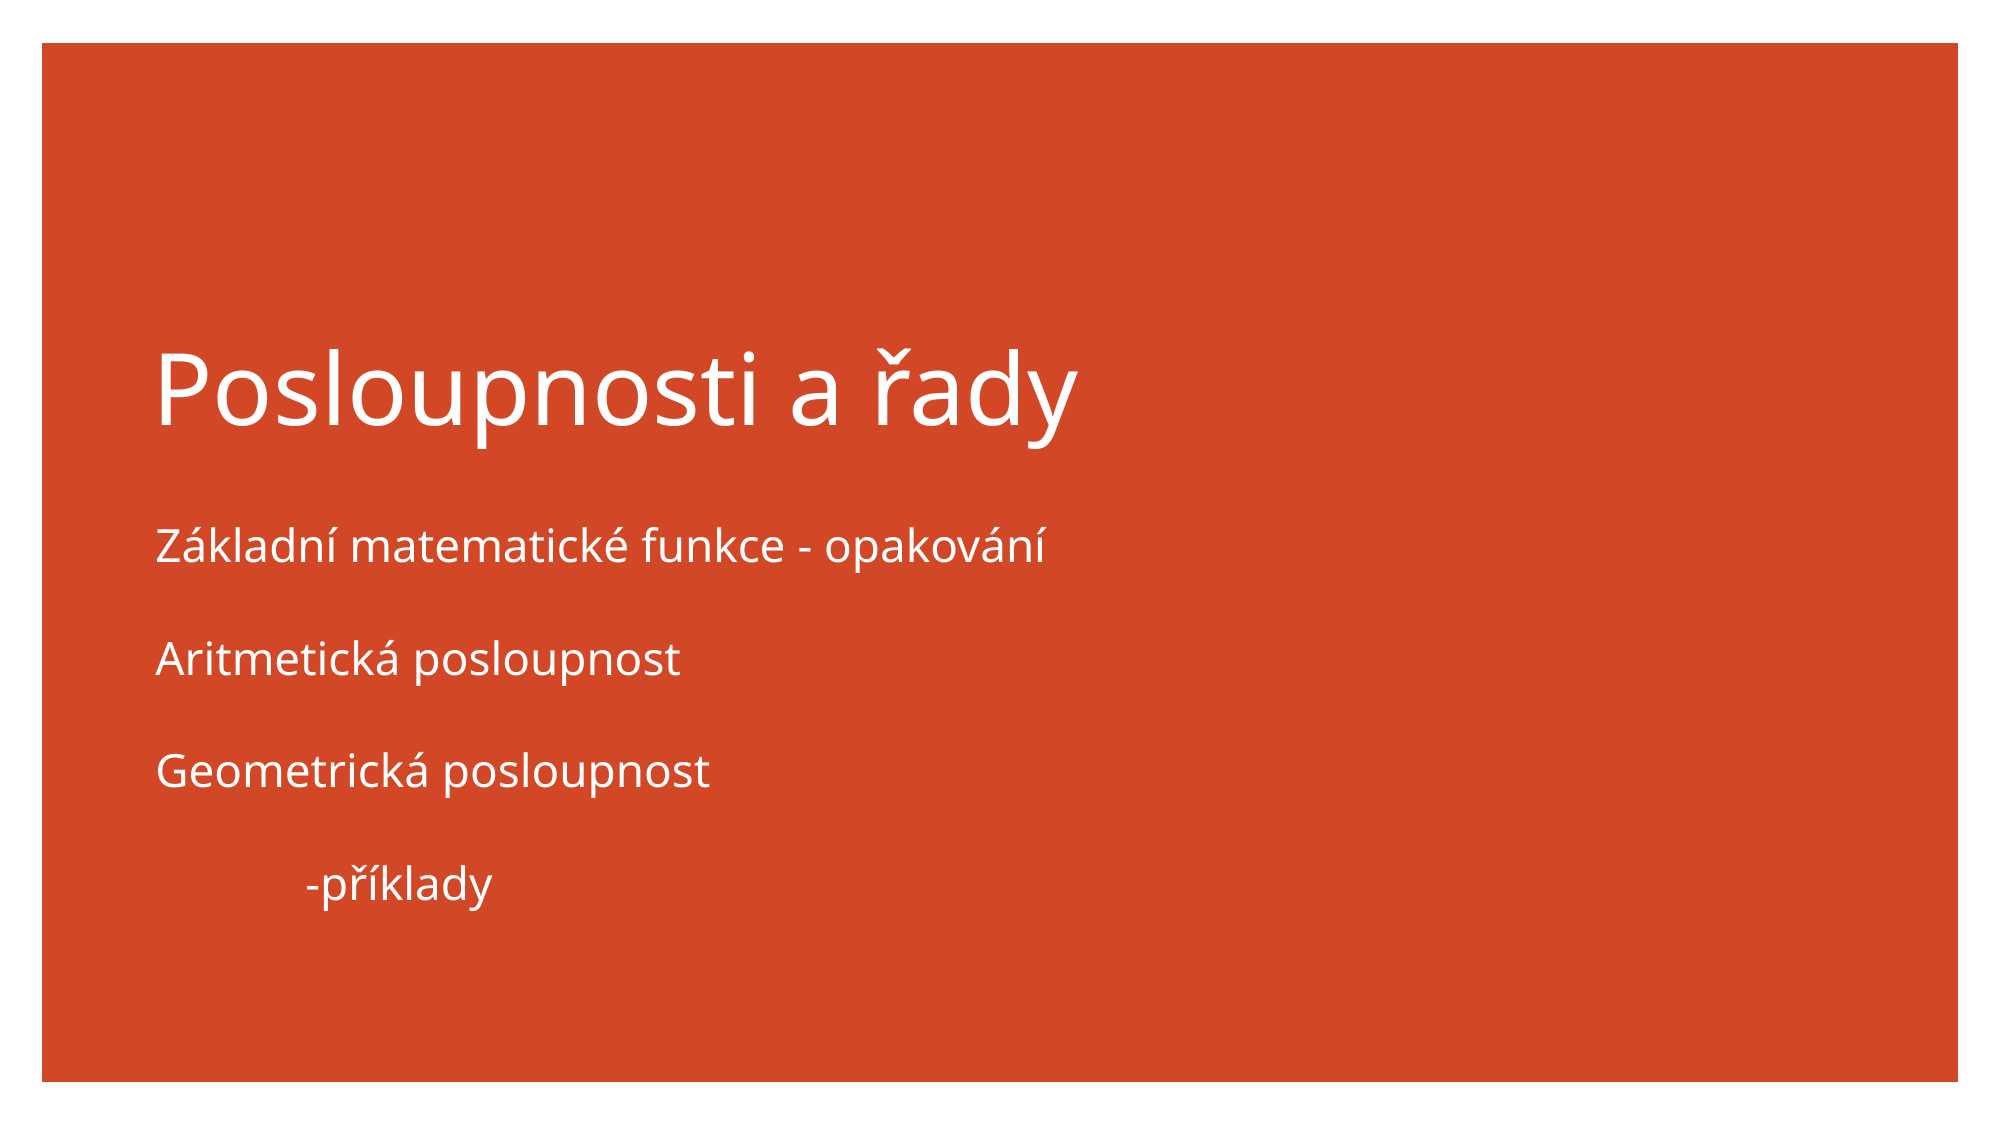

# Posloupnosti a řady
Základní matematické funkce - opakování
Aritmetická posloupnost
Geometrická posloupnost
		-příklady